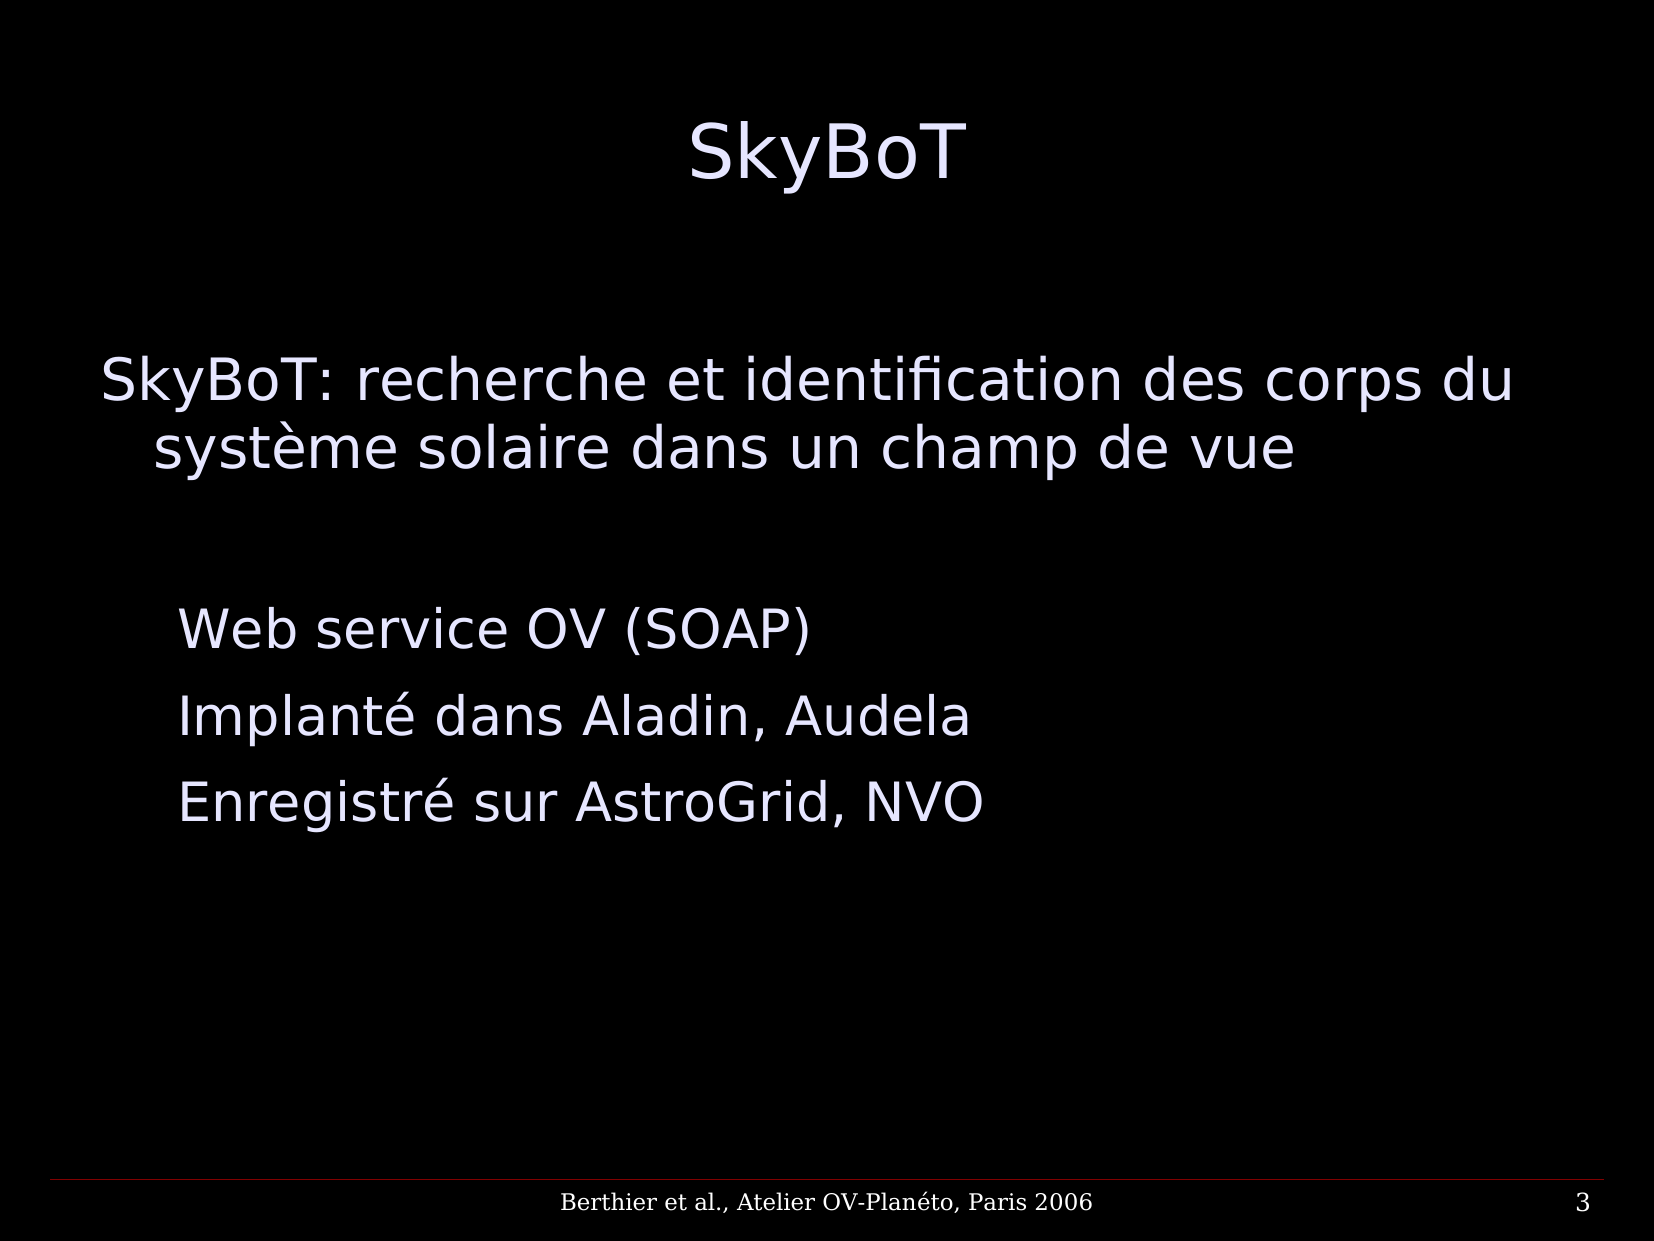

# SkyBoT
SkyBoT: recherche et identification des corps du système solaire dans un champ de vue
Web service OV (SOAP)
Implanté dans Aladin, Audela
Enregistré sur AstroGrid, NVO
3